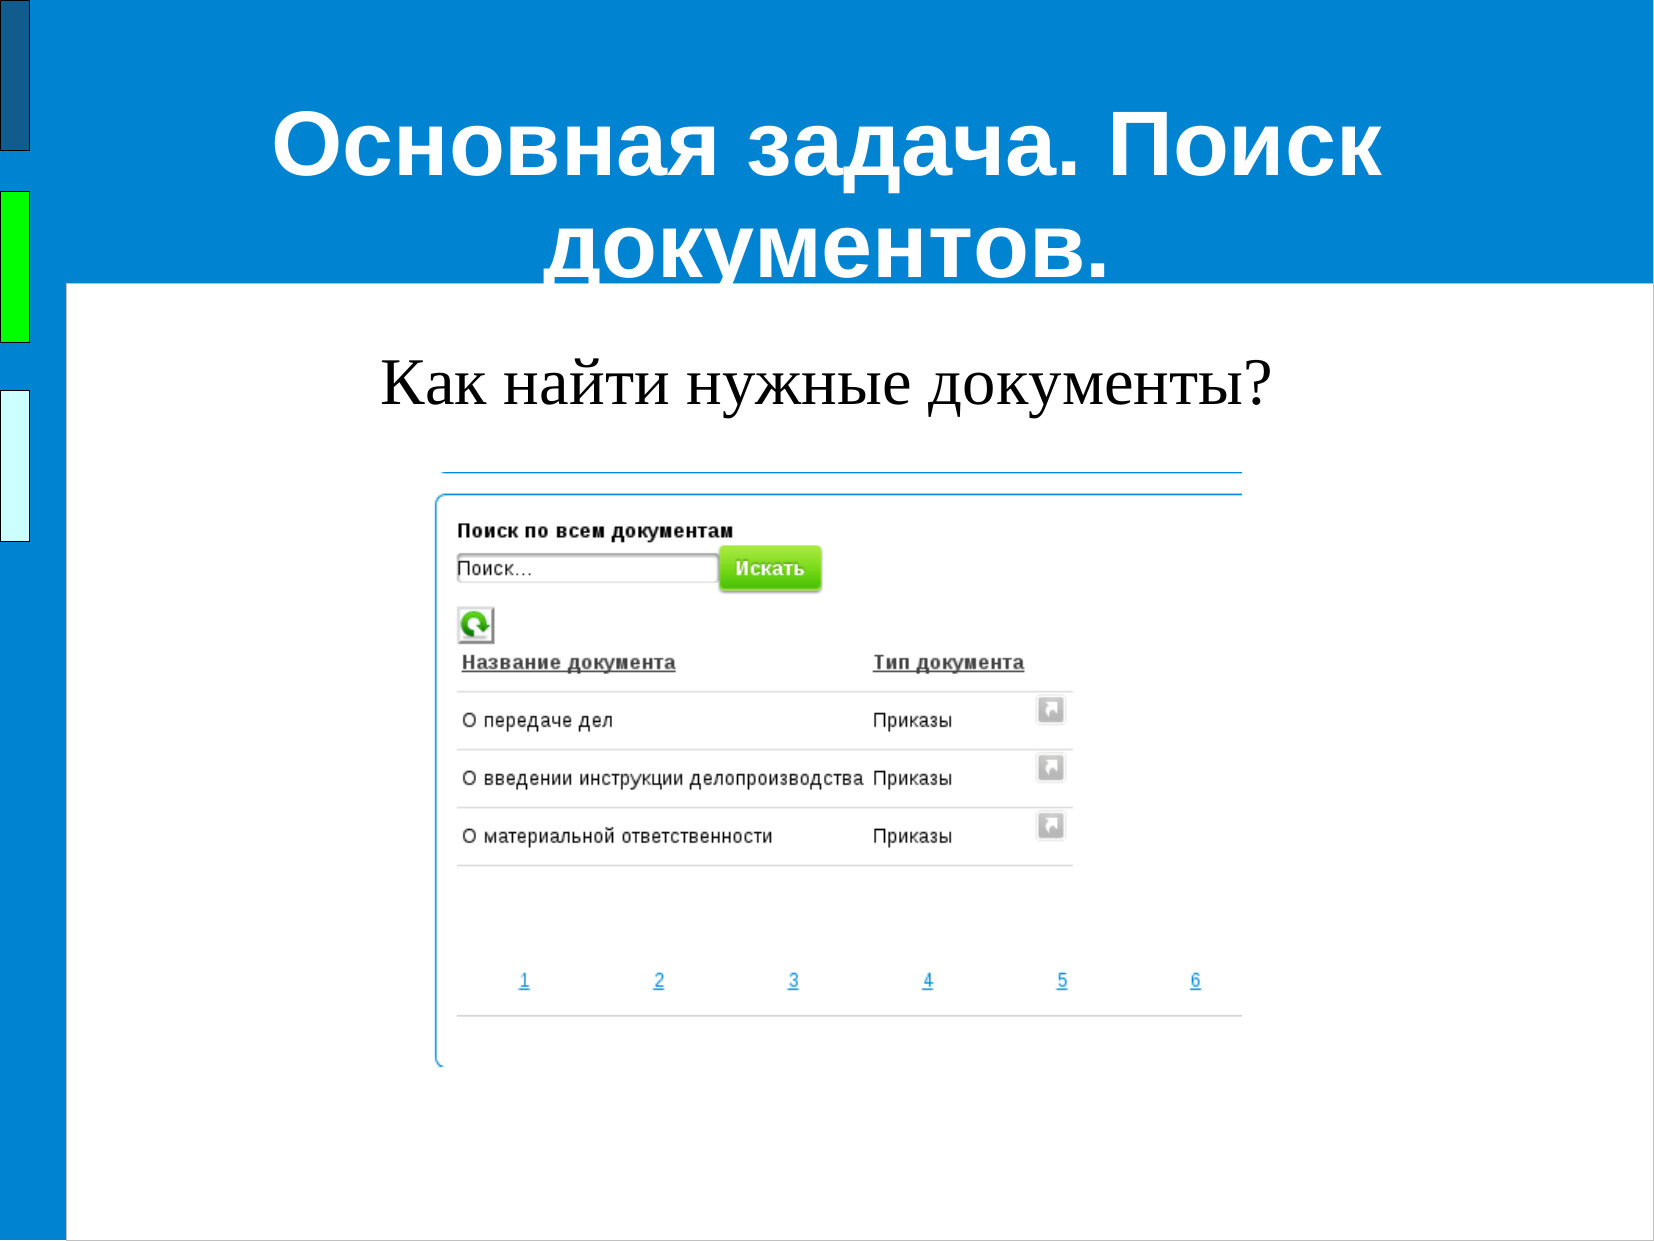

# Основная задача. Поиск документов.
Как найти нужные документы?
ООО "Альфа-Интегрум", 2013г.